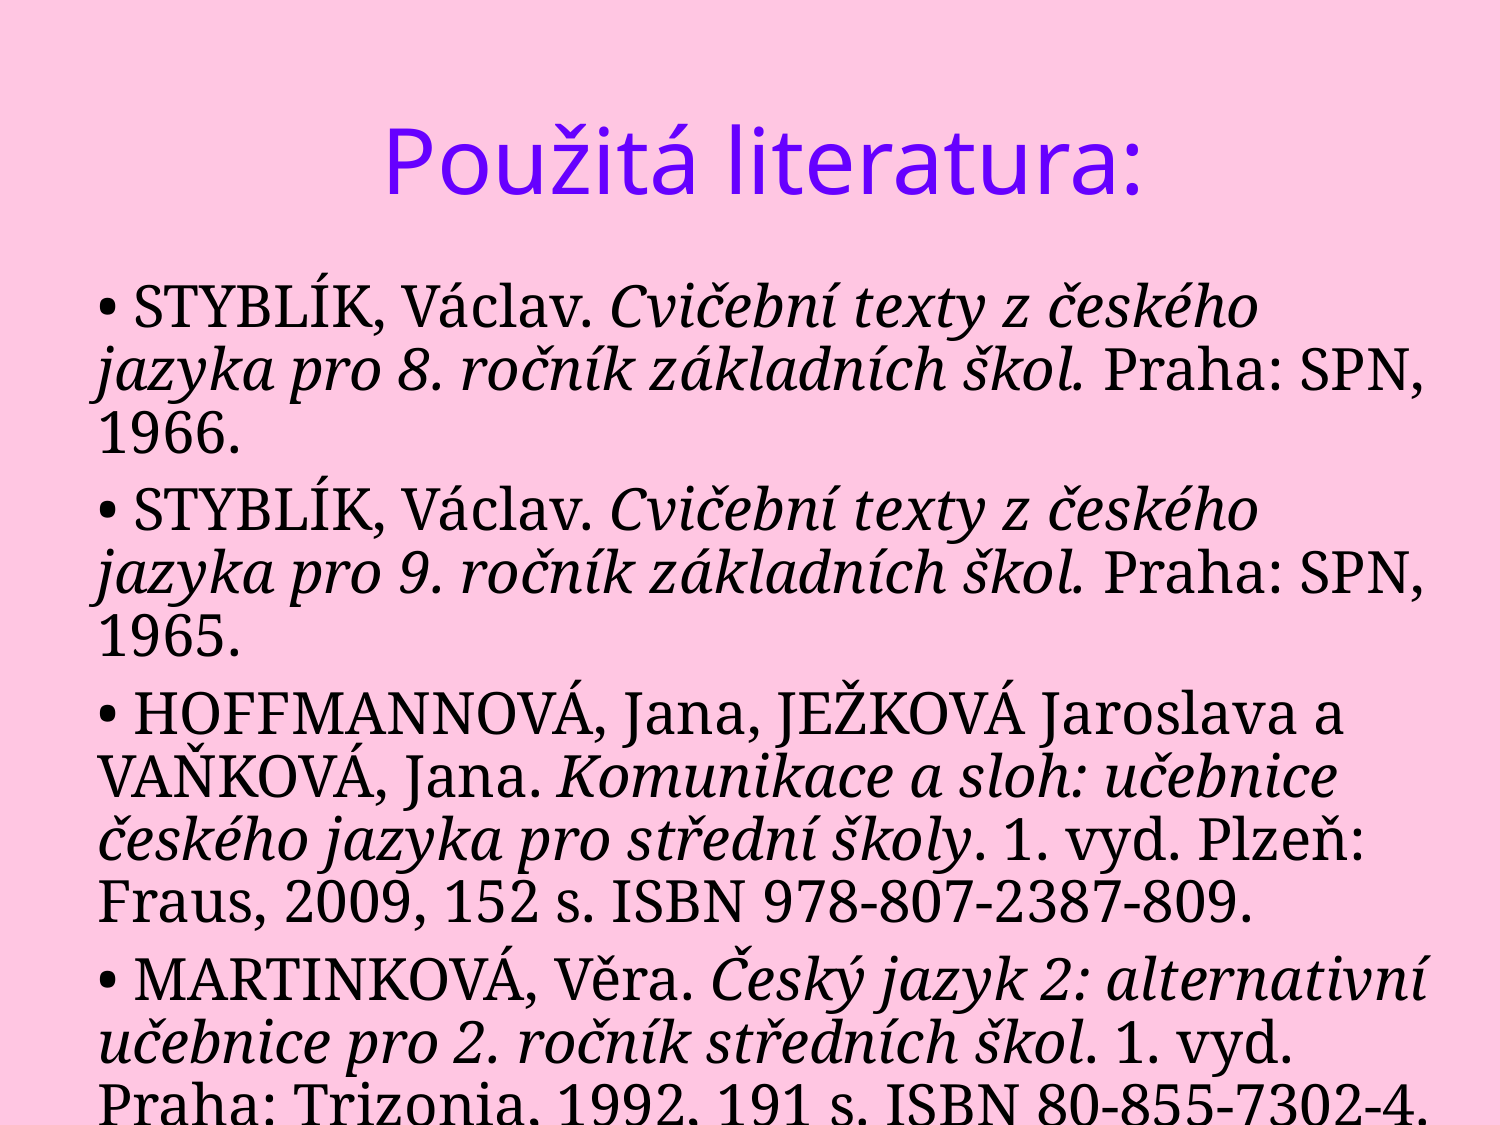

# Použitá literatura:
 STYBLÍK, Václav. Cvičební texty z českého jazyka pro 8. ročník základních škol. Praha: SPN, 1966.
 STYBLÍK, Václav. Cvičební texty z českého jazyka pro 9. ročník základních škol. Praha: SPN, 1965.
 HOFFMANNOVÁ, Jana, JEŽKOVÁ Jaroslava a VAŇKOVÁ, Jana. Komunikace a sloh: učebnice českého jazyka pro střední školy. 1. vyd. Plzeň: Fraus, 2009, 152 s. ISBN 978-807-2387-809.
 MARTINKOVÁ, Věra. Český jazyk 2: alternativní učebnice pro 2. ročník středních škol. 1. vyd. Praha: Trizonia, 1992, 191 s. ISBN 80-855-7302-4.